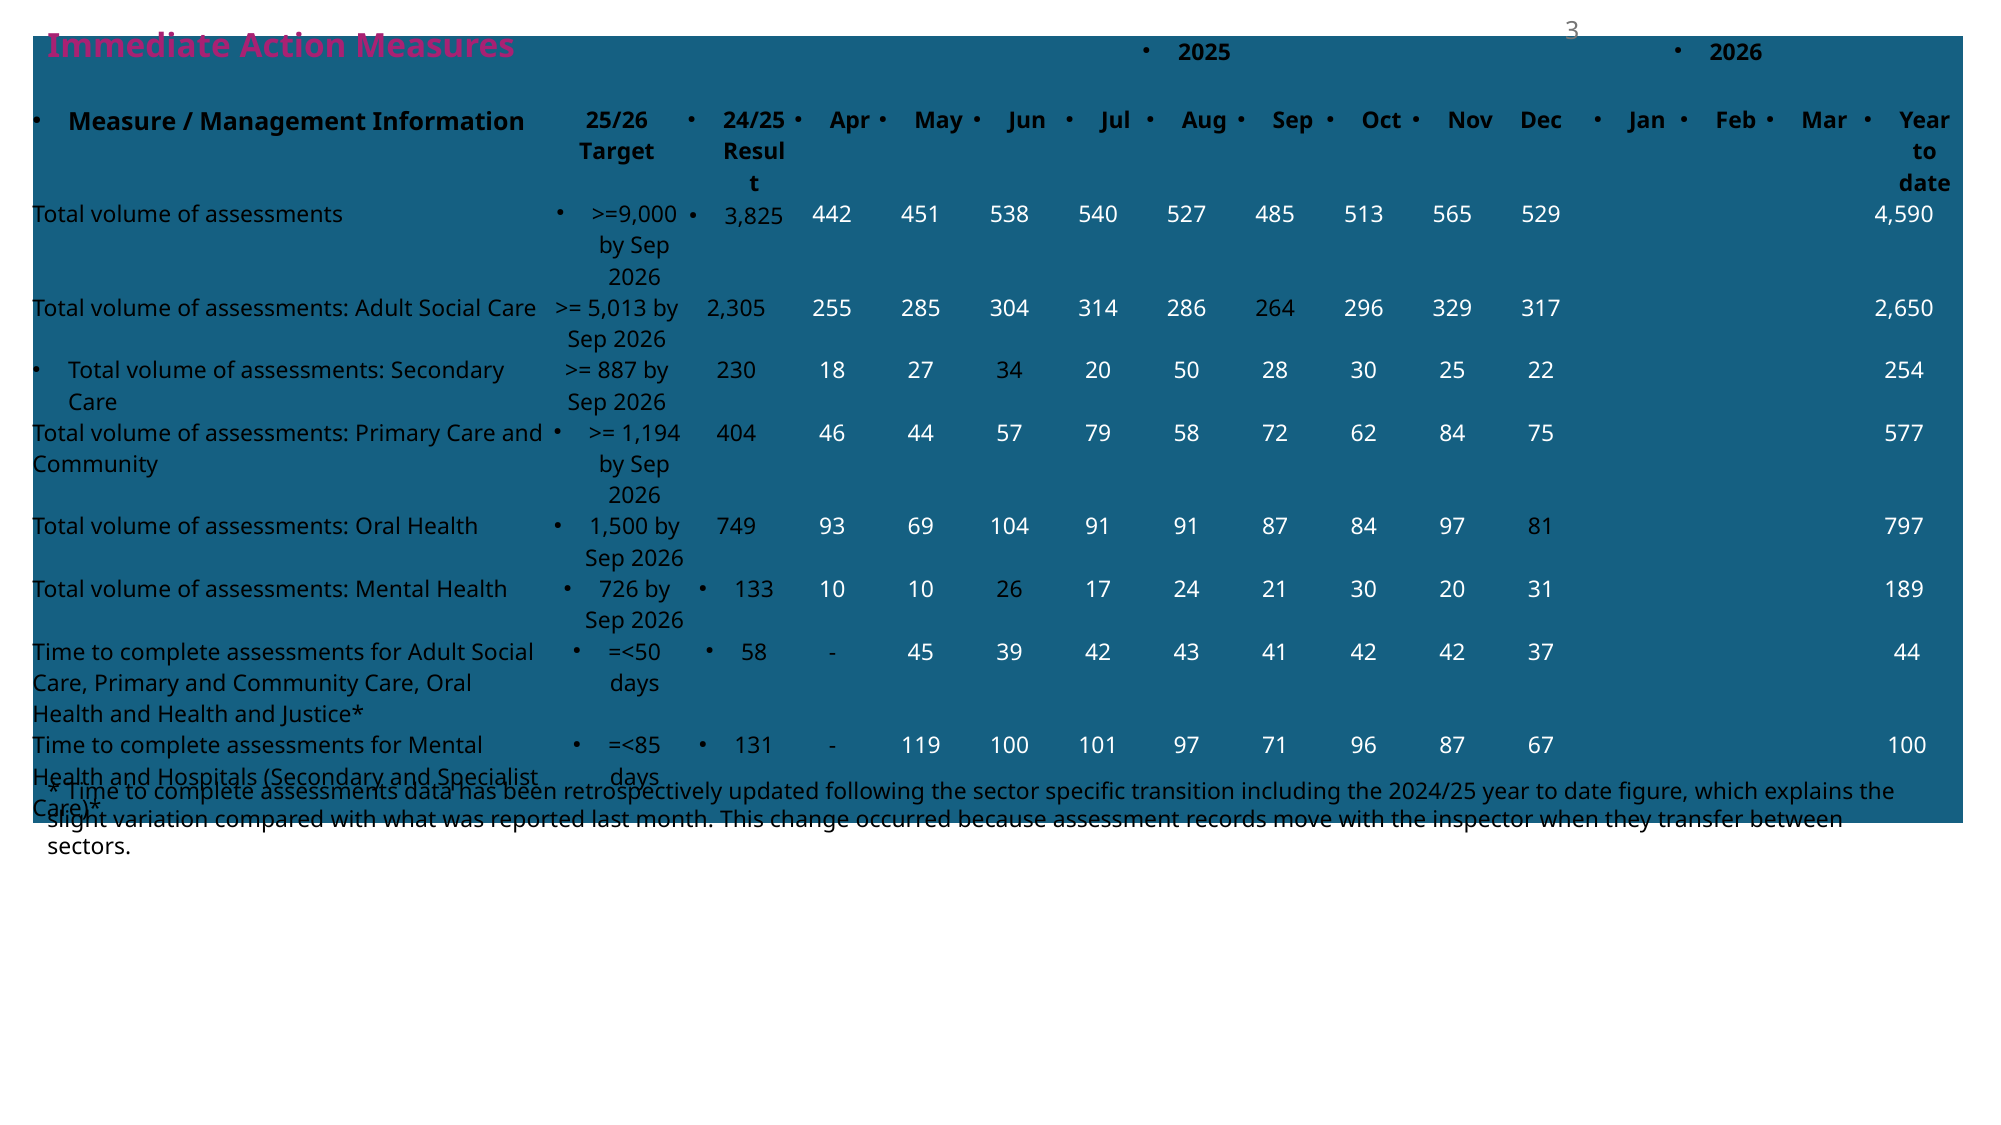

# Immediate Action Measures
| | | | 2025 | | | | | | | | | 2026 | | | |
| --- | --- | --- | --- | --- | --- | --- | --- | --- | --- | --- | --- | --- | --- | --- | --- |
| Measure / Management Information | 25/26 Target | 24/25 Result | Apr | May | Jun | Jul | Aug | Sep | Oct | Nov | Dec | Jan | Feb | Mar | Year to date |
| Total volume of assessments | >=9,000 by Sep 2026 | 3,825 | 442 | 451 | 538 | 540 | 527 | 485 | 513 | 565 | 529 | | | | 4,590 |
| Total volume of assessments: Adult Social Care | >= 5,013 by Sep 2026 | 2,305 | 255 | 285 | 304 | 314 | 286 | 264 | 296 | 329 | 317 | | | | 2,650 |
| Total volume of assessments: Secondary Care | >= 887 by Sep 2026 | 230 | 18 | 27 | 34 | 20 | 50 | 28 | 30 | 25 | 22 | | | | 254 |
| Total volume of assessments: Primary Care and Community | >= 1,194 by Sep 2026 | 404 | 46 | 44 | 57 | 79 | 58 | 72 | 62 | 84 | 75 | | | | 577 |
| Total volume of assessments: Oral Health | 1,500 by Sep 2026 | 749 | 93 | 69 | 104 | 91 | 91 | 87 | 84 | 97 | 81 | | | | 797 |
| Total volume of assessments: Mental Health | 726 by Sep 2026 | 133 | 10 | 10 | 26 | 17 | 24 | 21 | 30 | 20 | 31 | | | | 189 |
| Time to complete assessments for Adult Social Care, Primary and Community Care, Oral Health and Health and Justice\* | =<50 days | 58 | - | 45 | 39 | 42 | 43 | 41 | 42 | 42 | 37 | | | | 44 |
| Time to complete assessments for Mental Health and Hospitals (Secondary and Specialist Care)\* | =<85 days | 131 | - | 119 | 100 | 101 | 97 | 71 | 96 | 87 | 67 | | | | 100 |
* Time to complete assessments data has been retrospectively updated following the sector specific transition including the 2024/25 year to date figure, which explains the slight variation compared with what was reported last month. This change occurred because assessment records move with the inspector when they transfer between sectors.